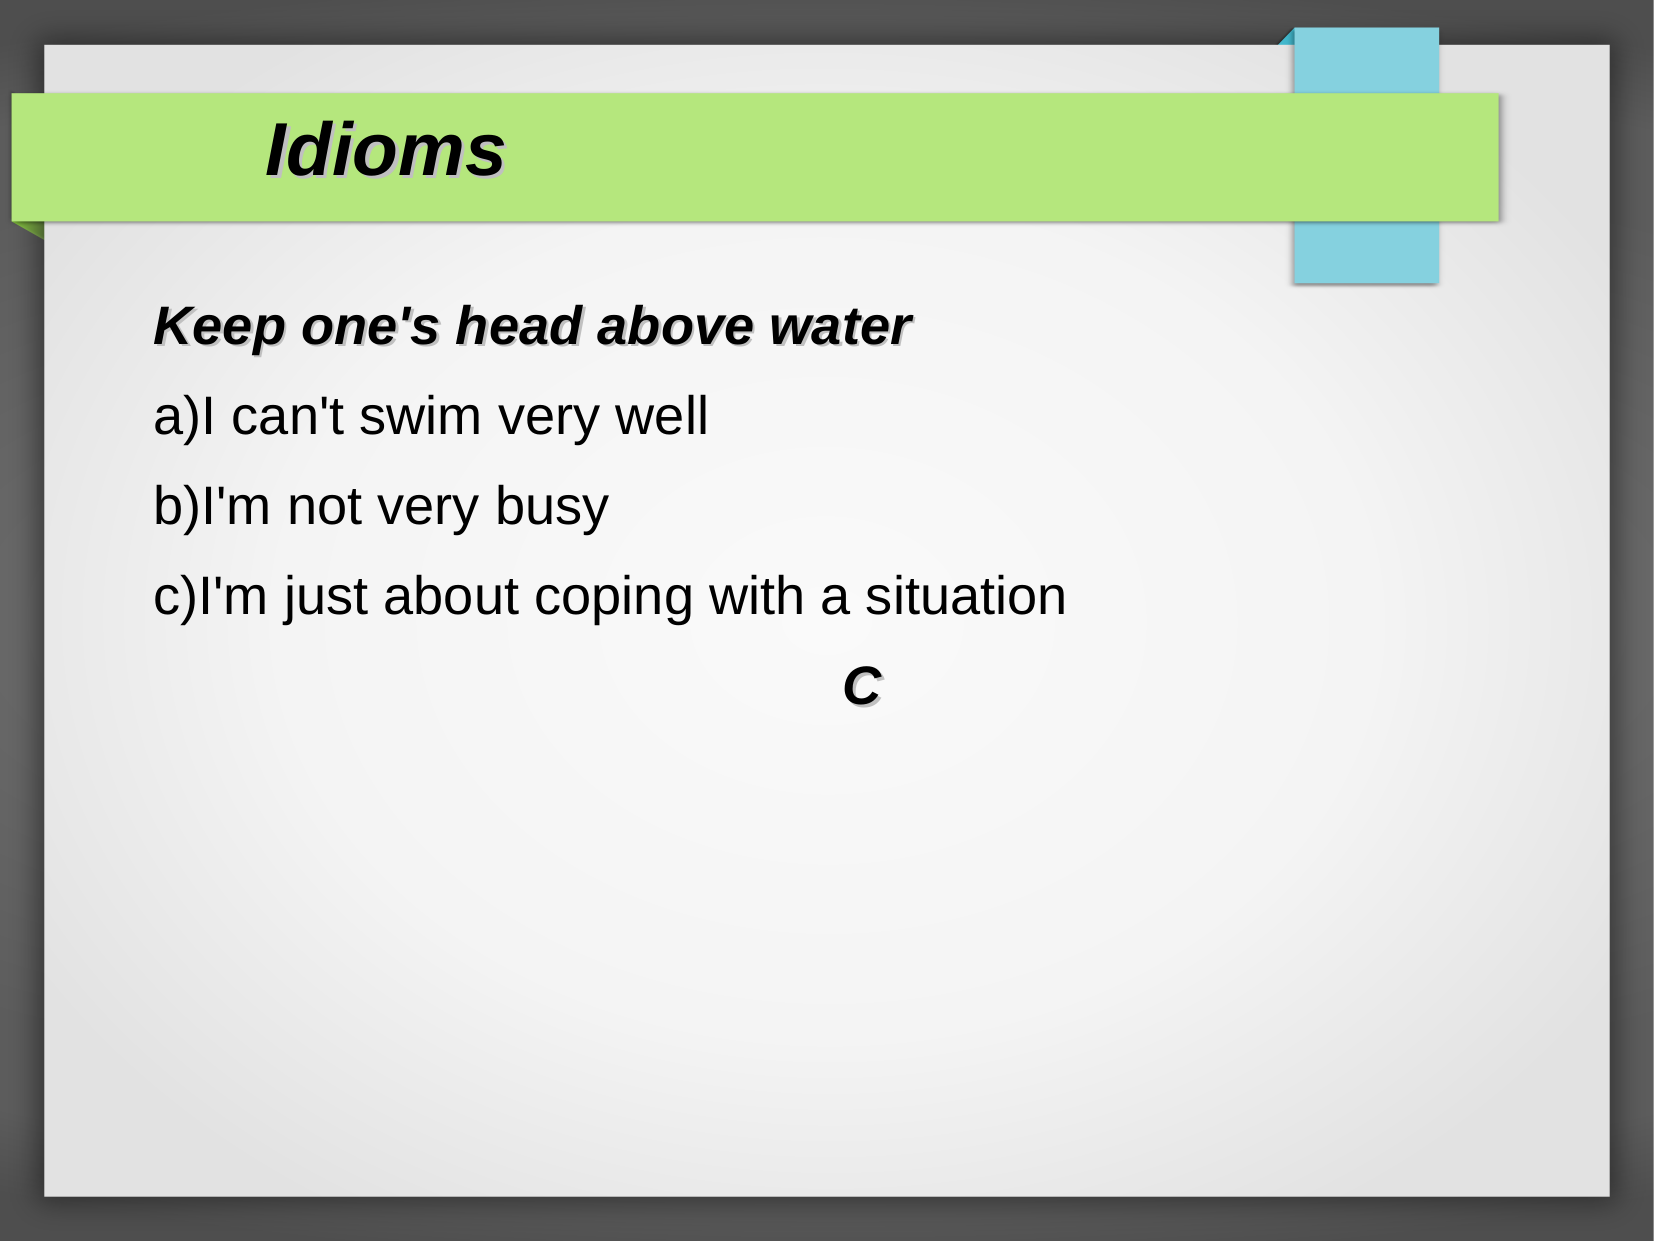

# Idioms
Keep one's head above water
a)I can't swim very well
b)I'm not very busy
c)I'm just about coping with a situation
C